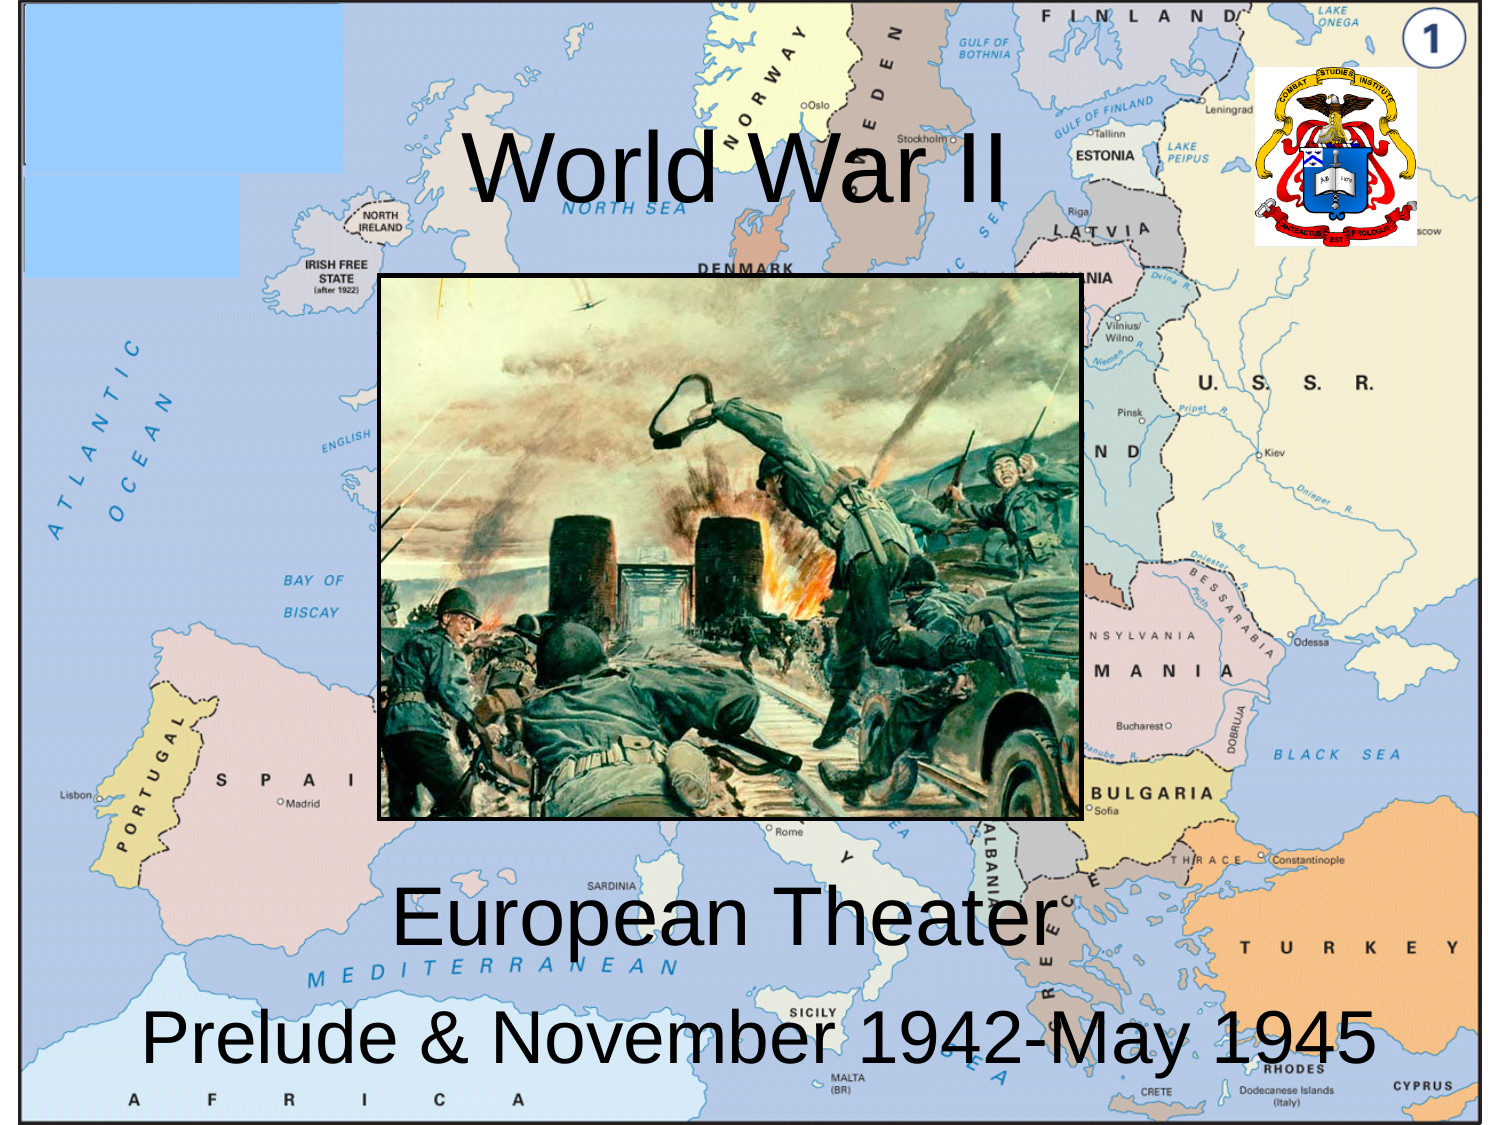

World War II
European Theater
 Prelude & November 1942-May 1945